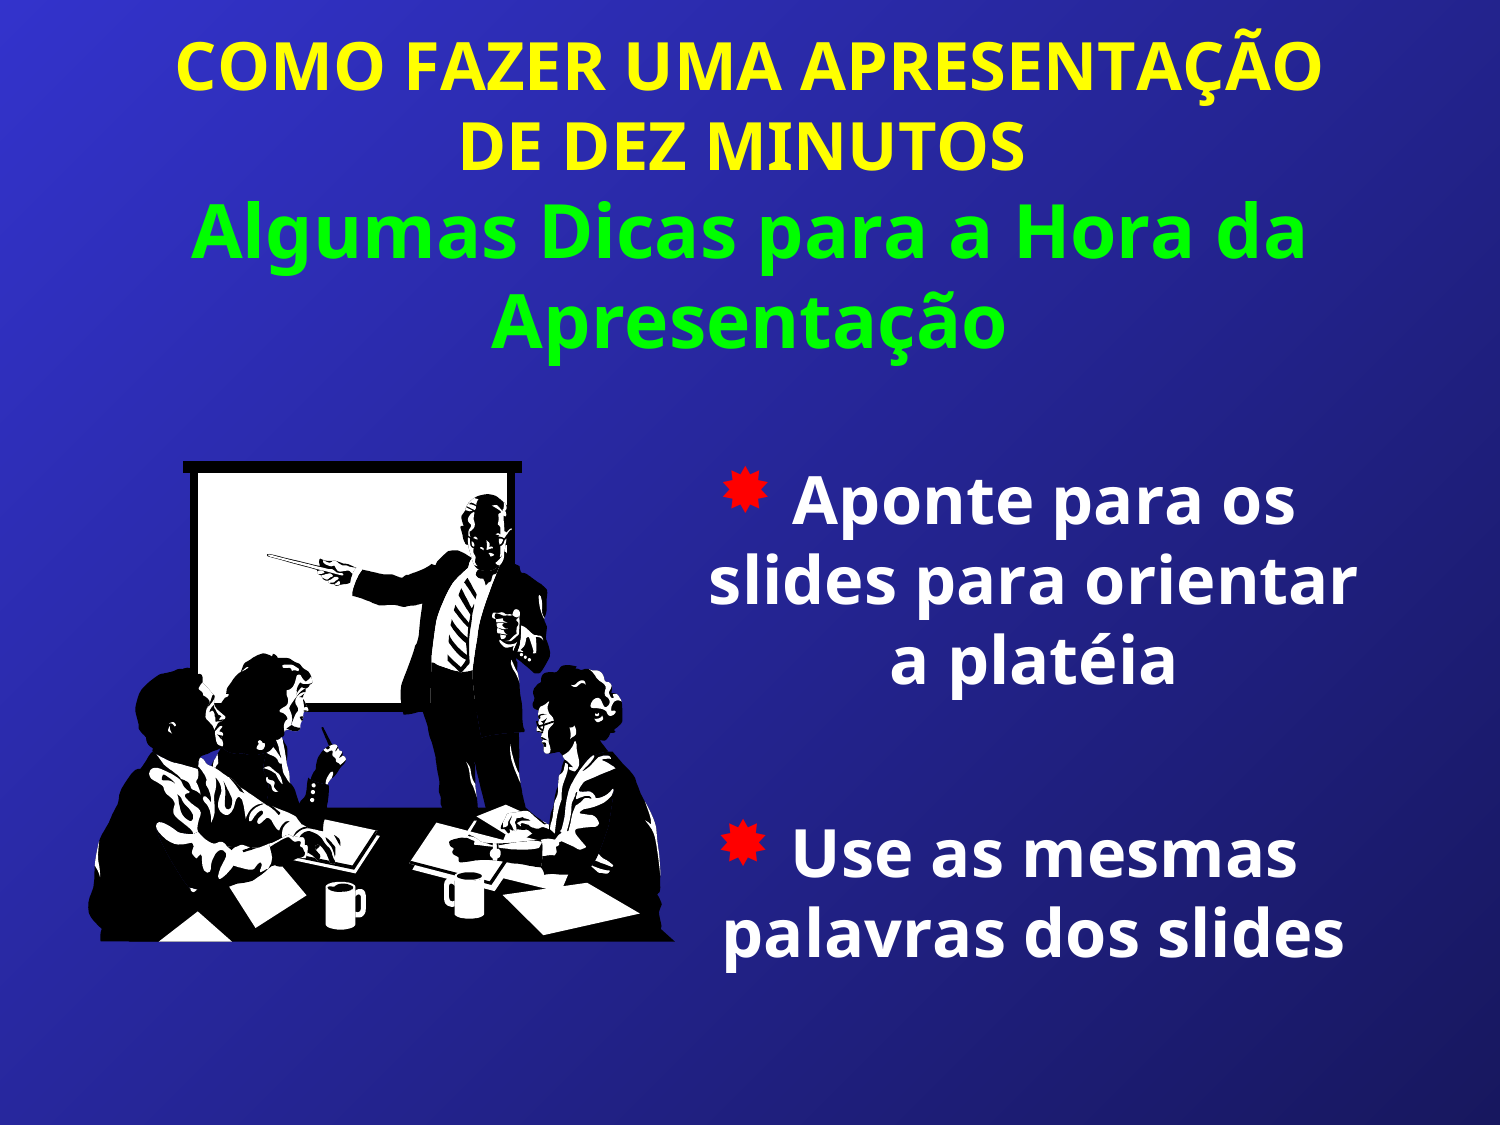

# COMO FAZER UMA APRESENTAÇÃO DE DEZ MINUTOS Algumas Dicas para a Hora da Apresentação
 Aponte para os slides para orientar a platéia
 Use as mesmas palavras dos slides